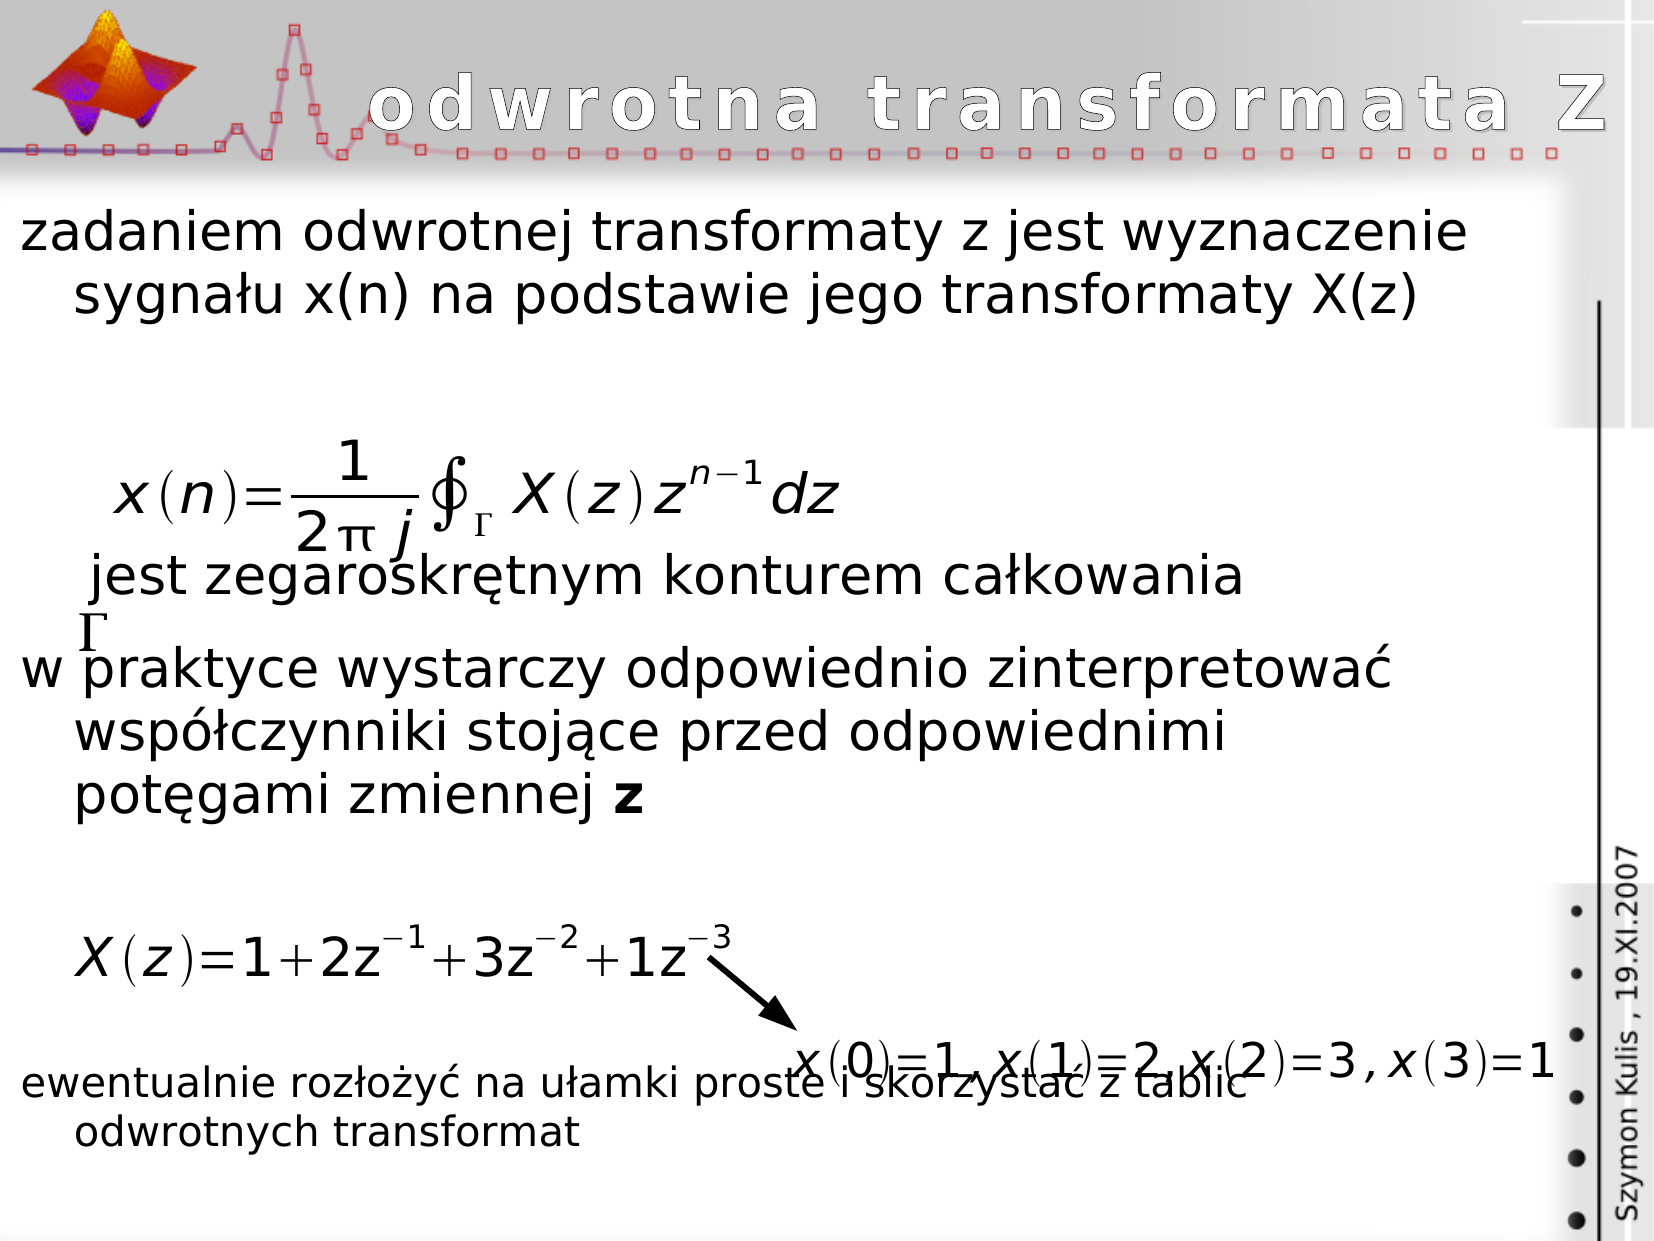

# odwrotna transformata Z
zadaniem odwrotnej transformaty z jest wyznaczenie sygnału x(n) na podstawie jego transformaty X(z)
 jest zegaroskrętnym konturem całkowania
w praktyce wystarczy odpowiednio zinterpretować współczynniki stojące przed odpowiednimi potęgami zmiennej z
ewentualnie rozłożyć na ułamki proste i skorzystać z tablic odwrotnych transformat